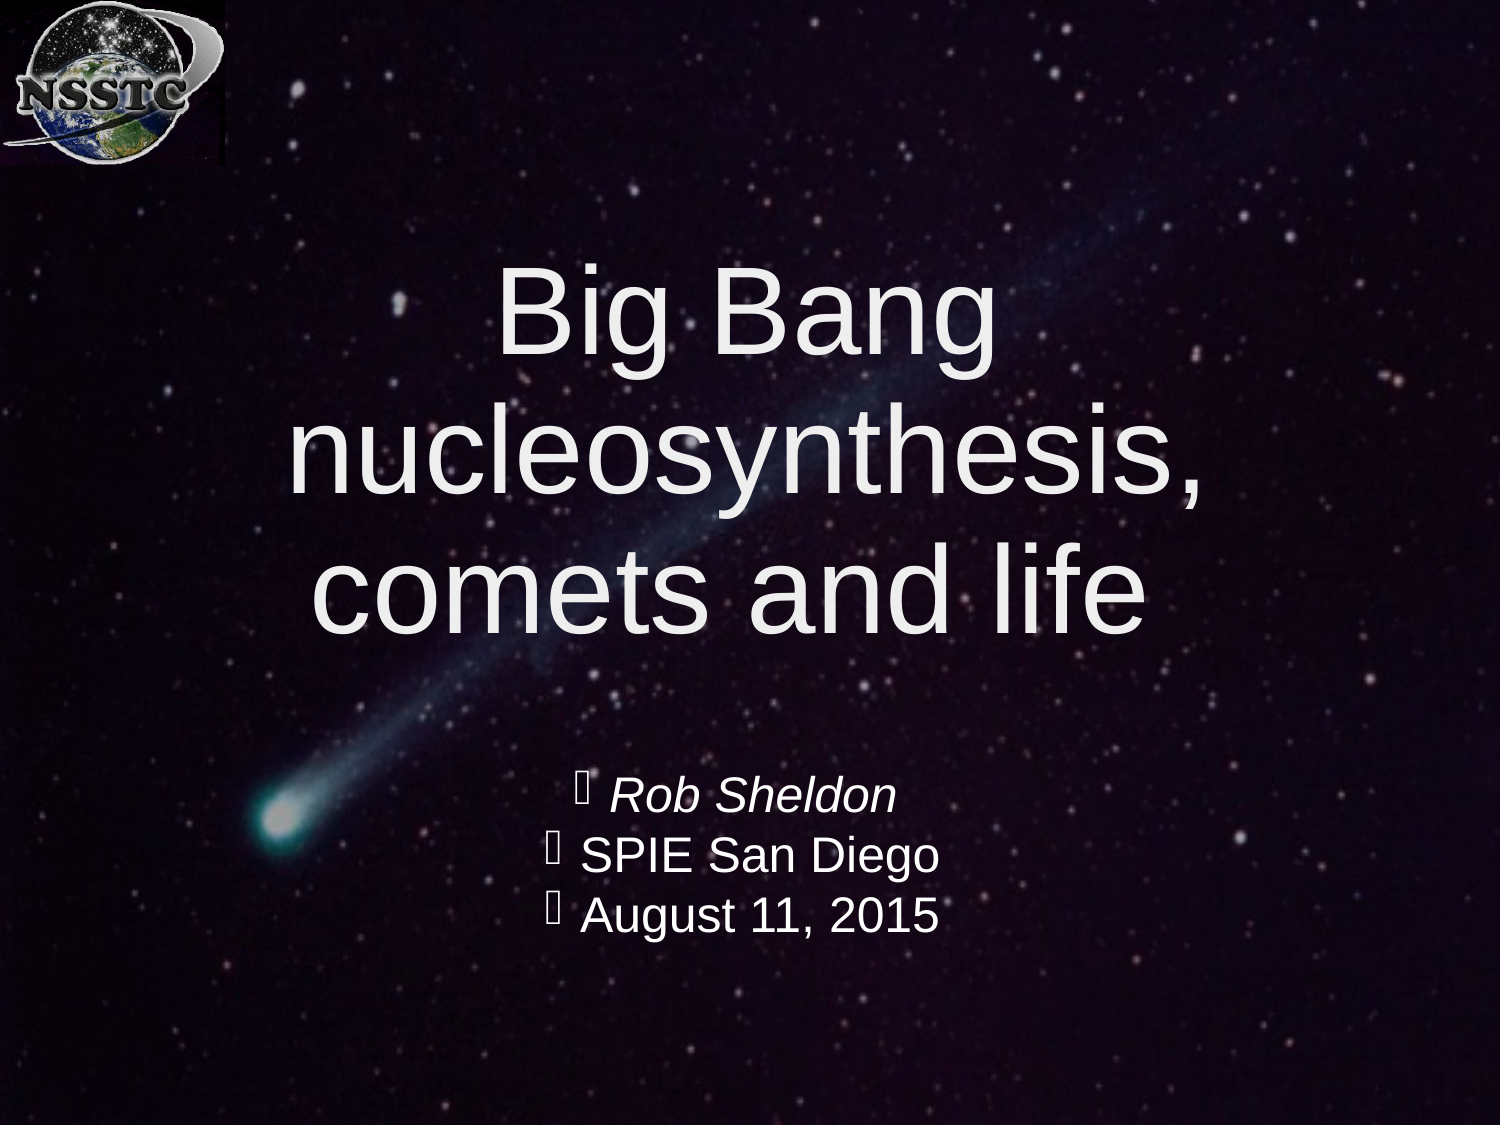

# Big Bang nucleosynthesis, comets and life
Rob Sheldon
SPIE San Diego
August 11, 2015